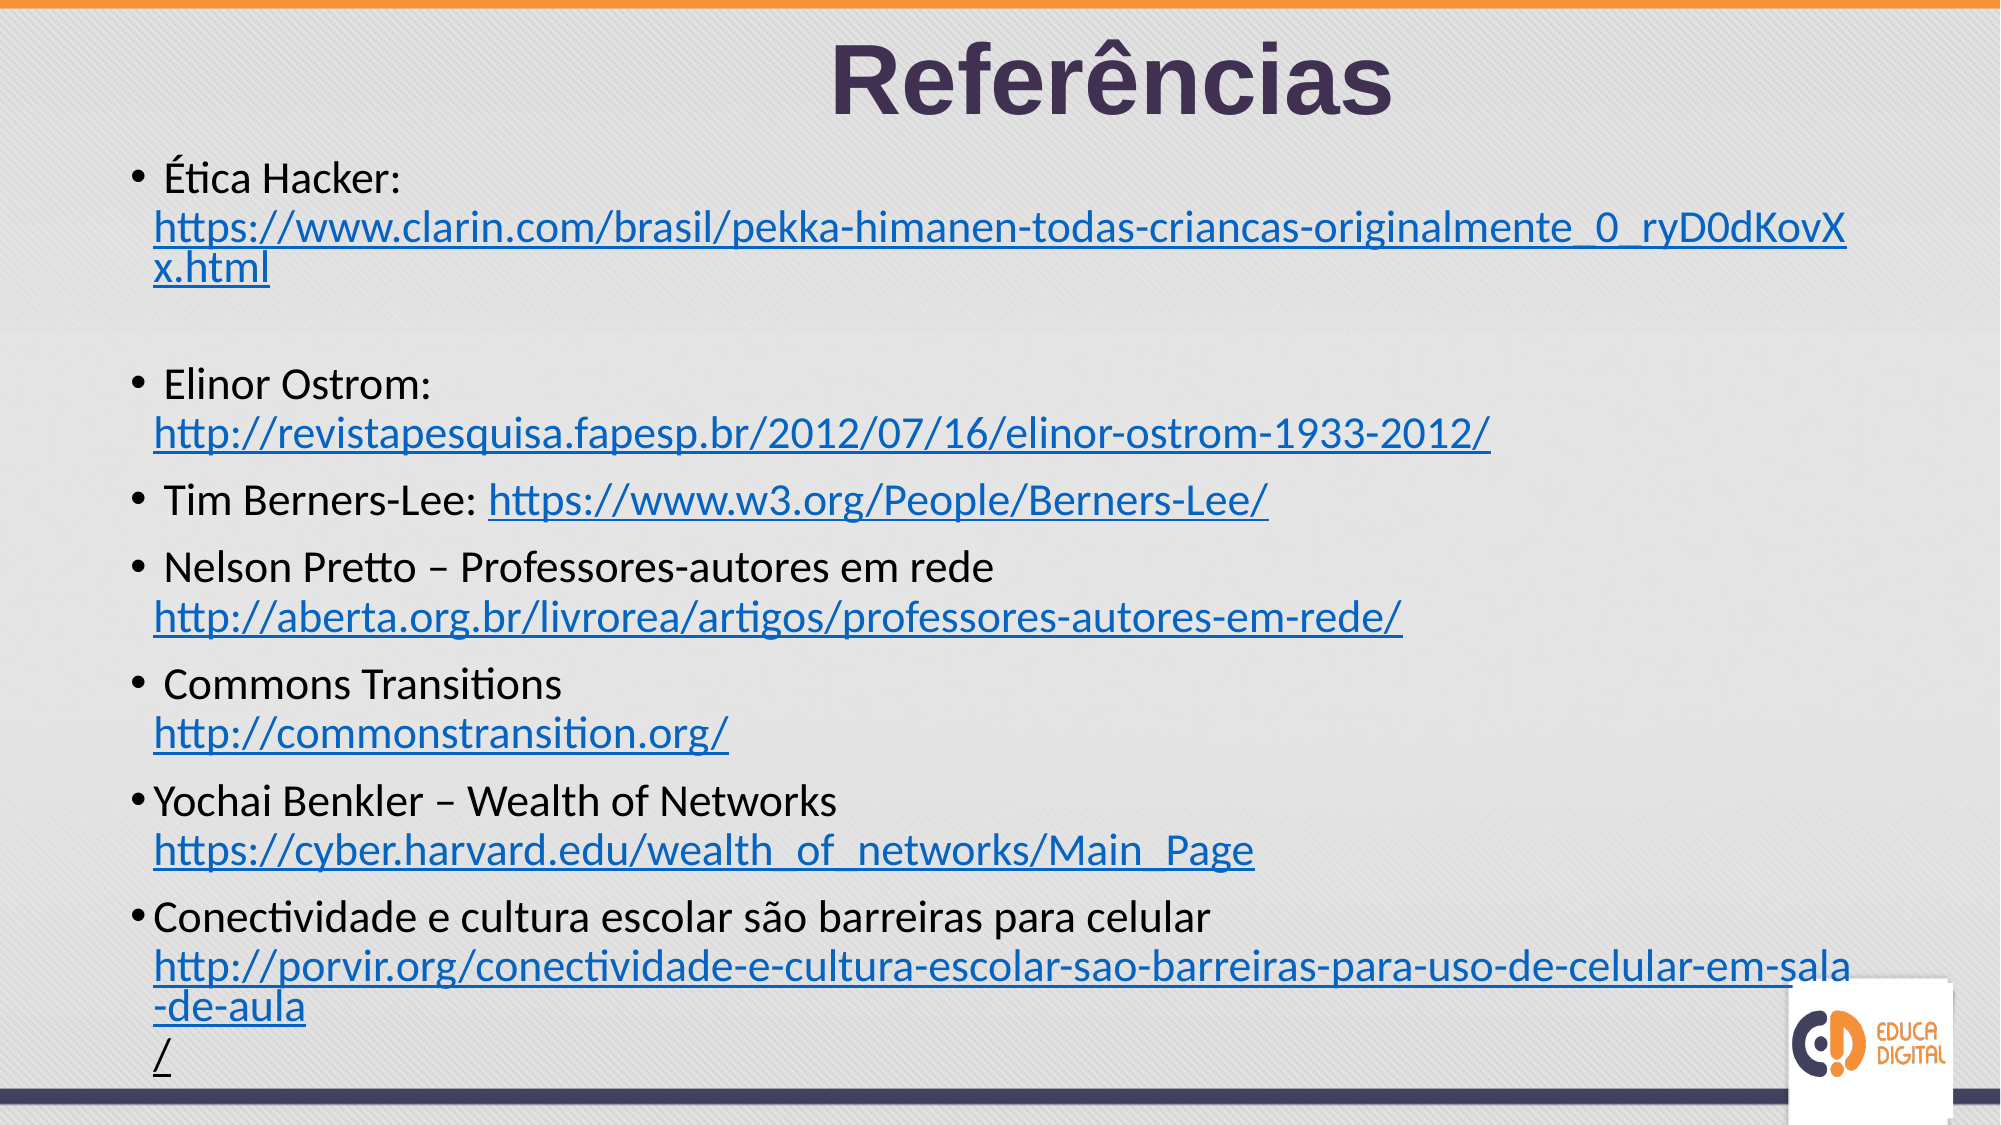

Referências
# Ética Hacker: https://www.clarin.com/brasil/pekka-himanen-todas-criancas-originalmente_0_ryD0dKovXx.html
 Elinor Ostrom:
http://revistapesquisa.fapesp.br/2012/07/16/elinor-ostrom-1933-2012/
 Tim Berners-Lee: https://www.w3.org/People/Berners-Lee/
 Nelson Pretto – Professores-autores em rede
http://aberta.org.br/livrorea/artigos/professores-autores-em-rede/
 Commons Transitions
http://commonstransition.org/
Yochai Benkler – Wealth of Networks
https://cyber.harvard.edu/wealth_of_networks/Main_Page
Conectividade e cultura escolar são barreiras para celular
http://porvir.org/conectividade-e-cultura-escolar-sao-barreiras-para-uso-de-celular-em-sala-de-aula/